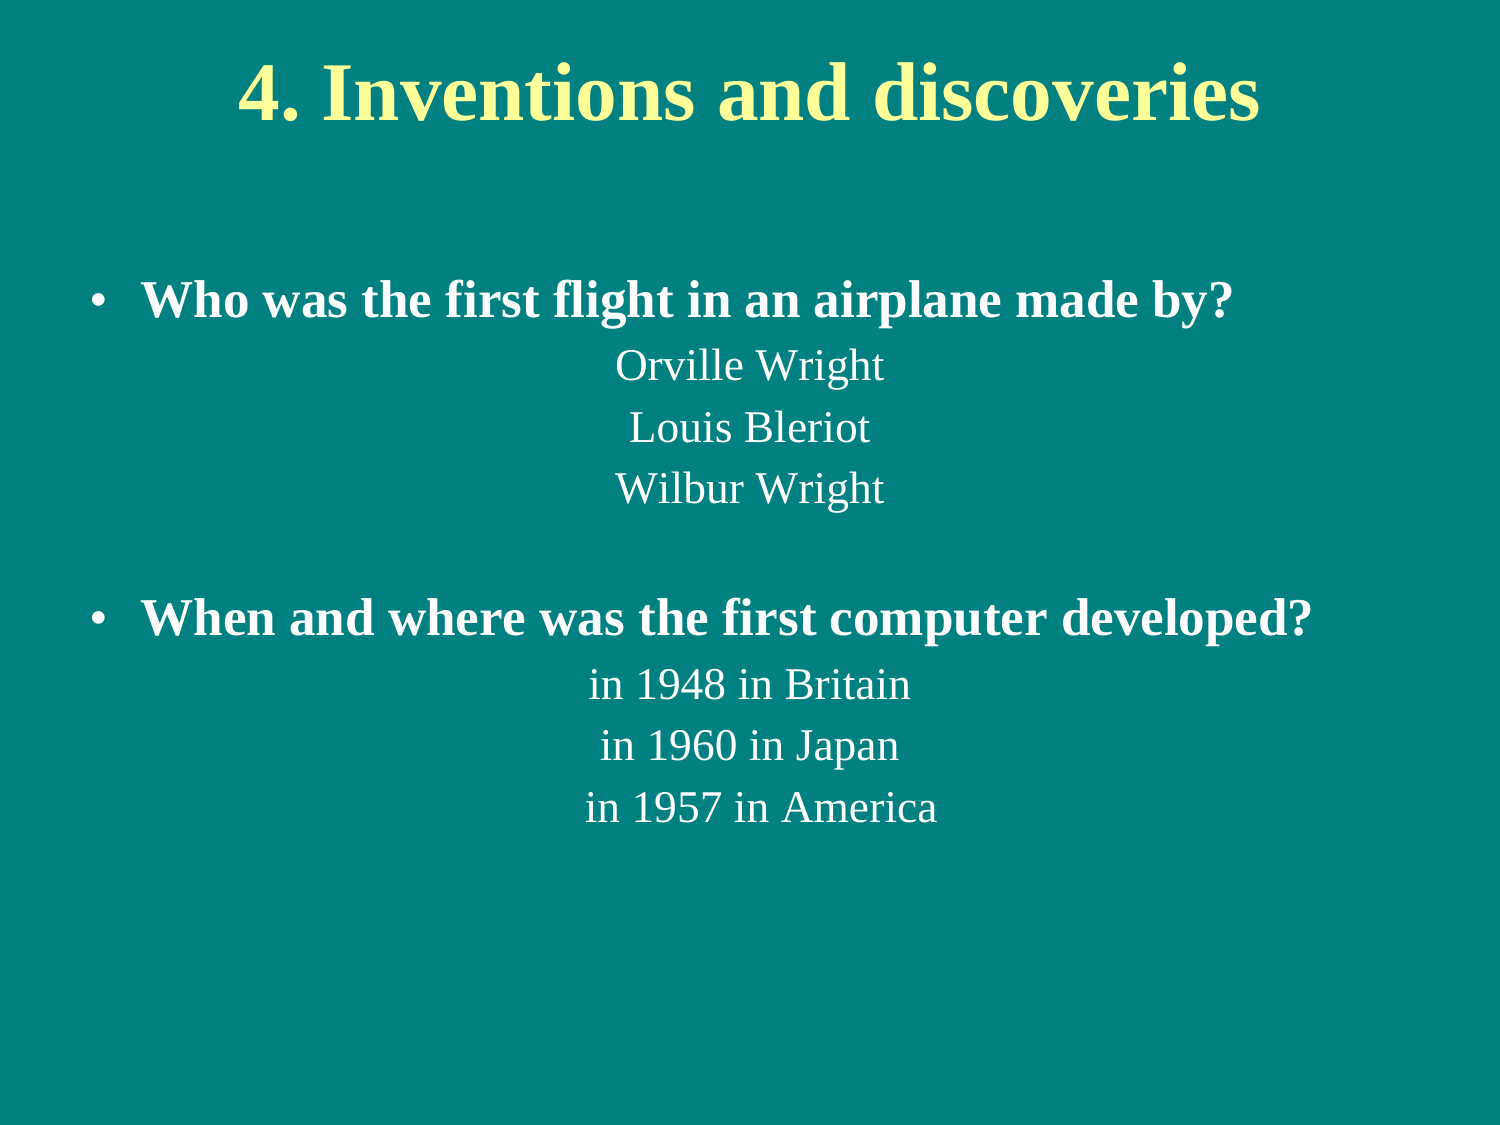

# 4. Inventions and discoveries
Who was the first flight in an airplane made by?
Orville Wright
Louis Bleriot
Wilbur Wright
When and where was the first computer developed?
in 1948 in Britain
in 1960 in Japan
 in 1957 in America